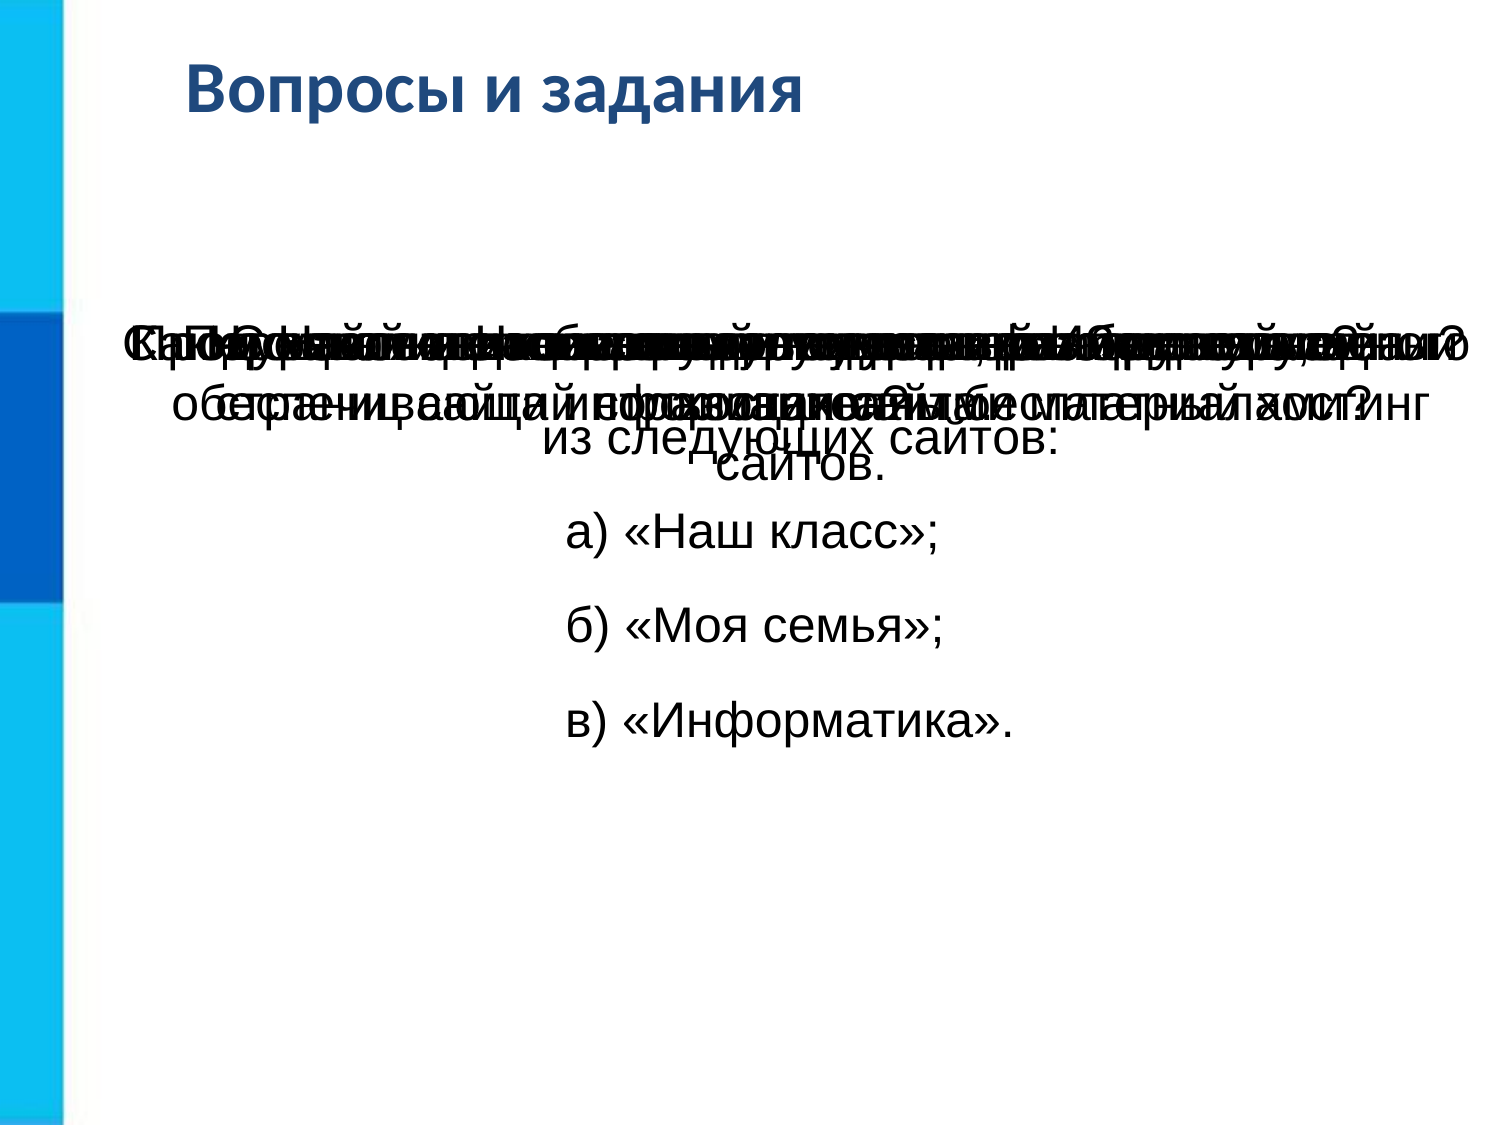

Вопросы и задания
С помощью каких инструментов можно создавать сайты?
Что такое структура сайта?
 Продумайте и изобразите в виде графа структуру одного
 из следующих сайтов:
 а) «Наш класс»;
 б) «Моя семья»;
 в) «Информатика».
Перечислите основные элементы, размещаемые на
страницах сайта.
Какие рекомендации следует учитывать при наполнении
страниц сайта информационными материалами?
С какой целью проводится тестирование сайта?
Что является основным недостатком бесплатного
хостинга?
Назовите известный вам сервер Интернета,
 обеспечивающий пользователям бесплатный хостинг
 сайтов.